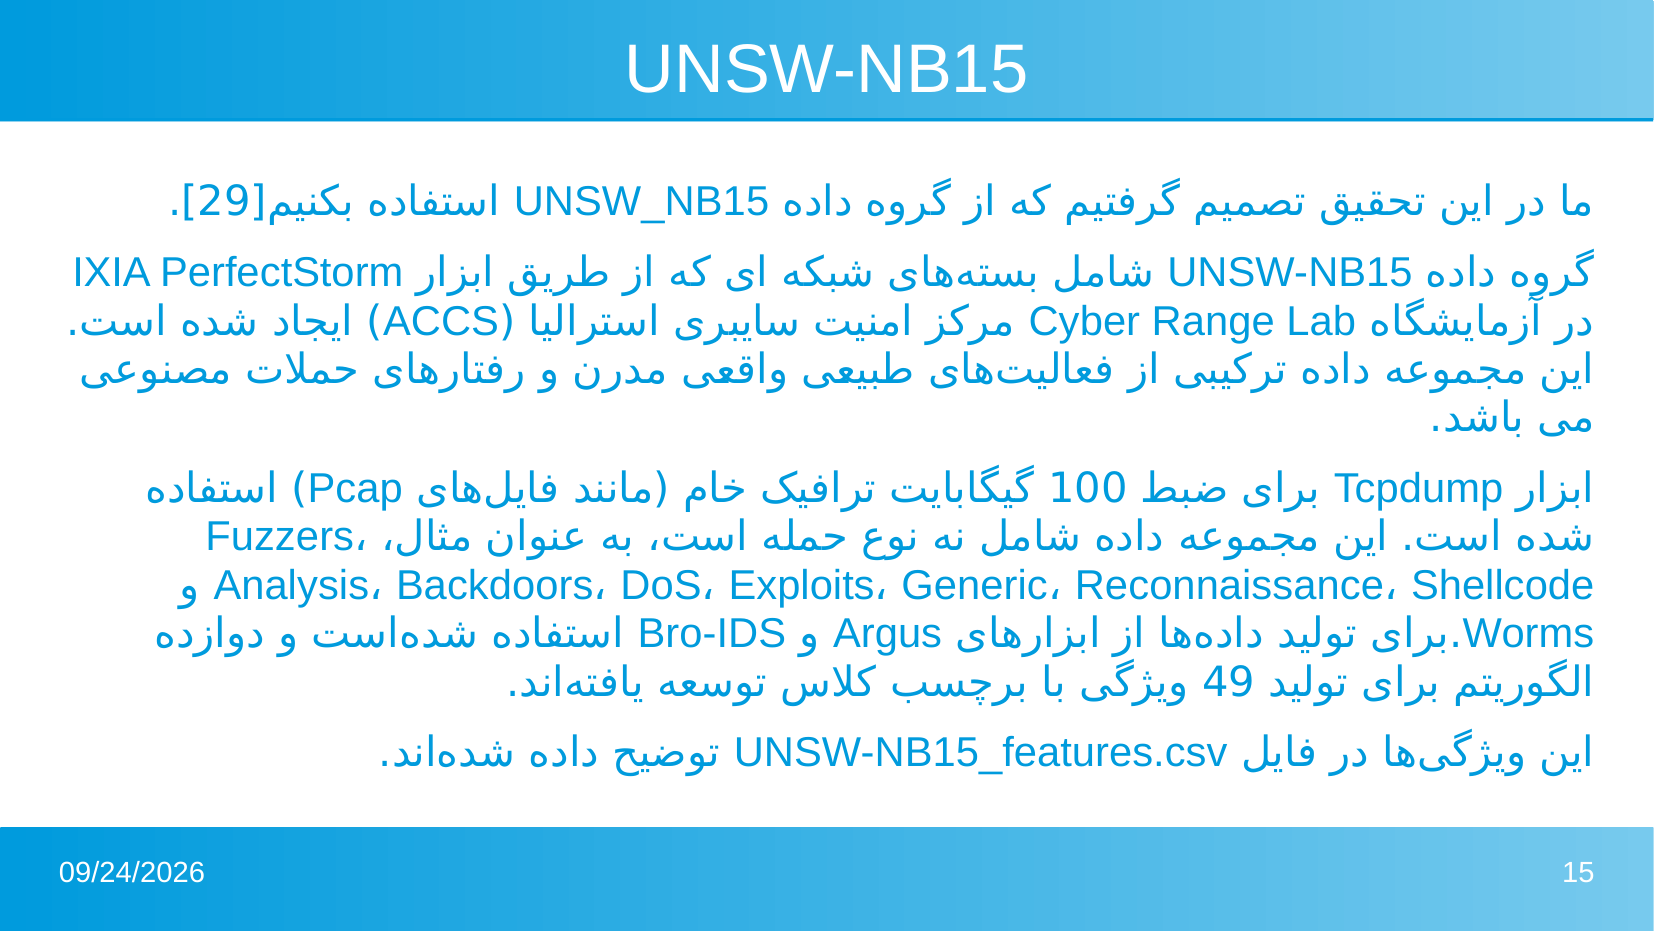

# UNSW-NB15
ما در این تحقیق تصمیم گرفتیم که از گروه داده UNSW_NB15 استفاده بکنیم[29].
گروه داده UNSW-NB15 شامل بسته‌های شبکه ای که از طریق ابزار IXIA PerfectStorm در آزمایشگاه Cyber Range Lab مرکز امنیت سایبری استرالیا (ACCS) ایجاد شده است. این مجموعه داده ترکیبی از فعالیت‌های طبیعی واقعی مدرن و رفتارهای حملات مصنوعی می باشد.
ابزار Tcpdump برای ضبط 100 گیگابایت ترافیک خام (مانند فایل‌های Pcap) استفاده شده است. این مجموعه داده شامل نه نوع حمله است، به عنوان مثال، Fuzzers، Analysis، Backdoors، DoS، Exploits، Generic، Reconnaissance، Shellcode و Worms.برای تولید داده‌ها از ابزارهای Argus و Bro-IDS استفاده شده‌است و دوازده الگوریتم برای تولید 49 ویژگی با برچسب کلاس توسعه یافته‌اند.
این ویژگی‌ها در فایل UNSW-NB15_features.csv توضیح داده شده‌اند.
15